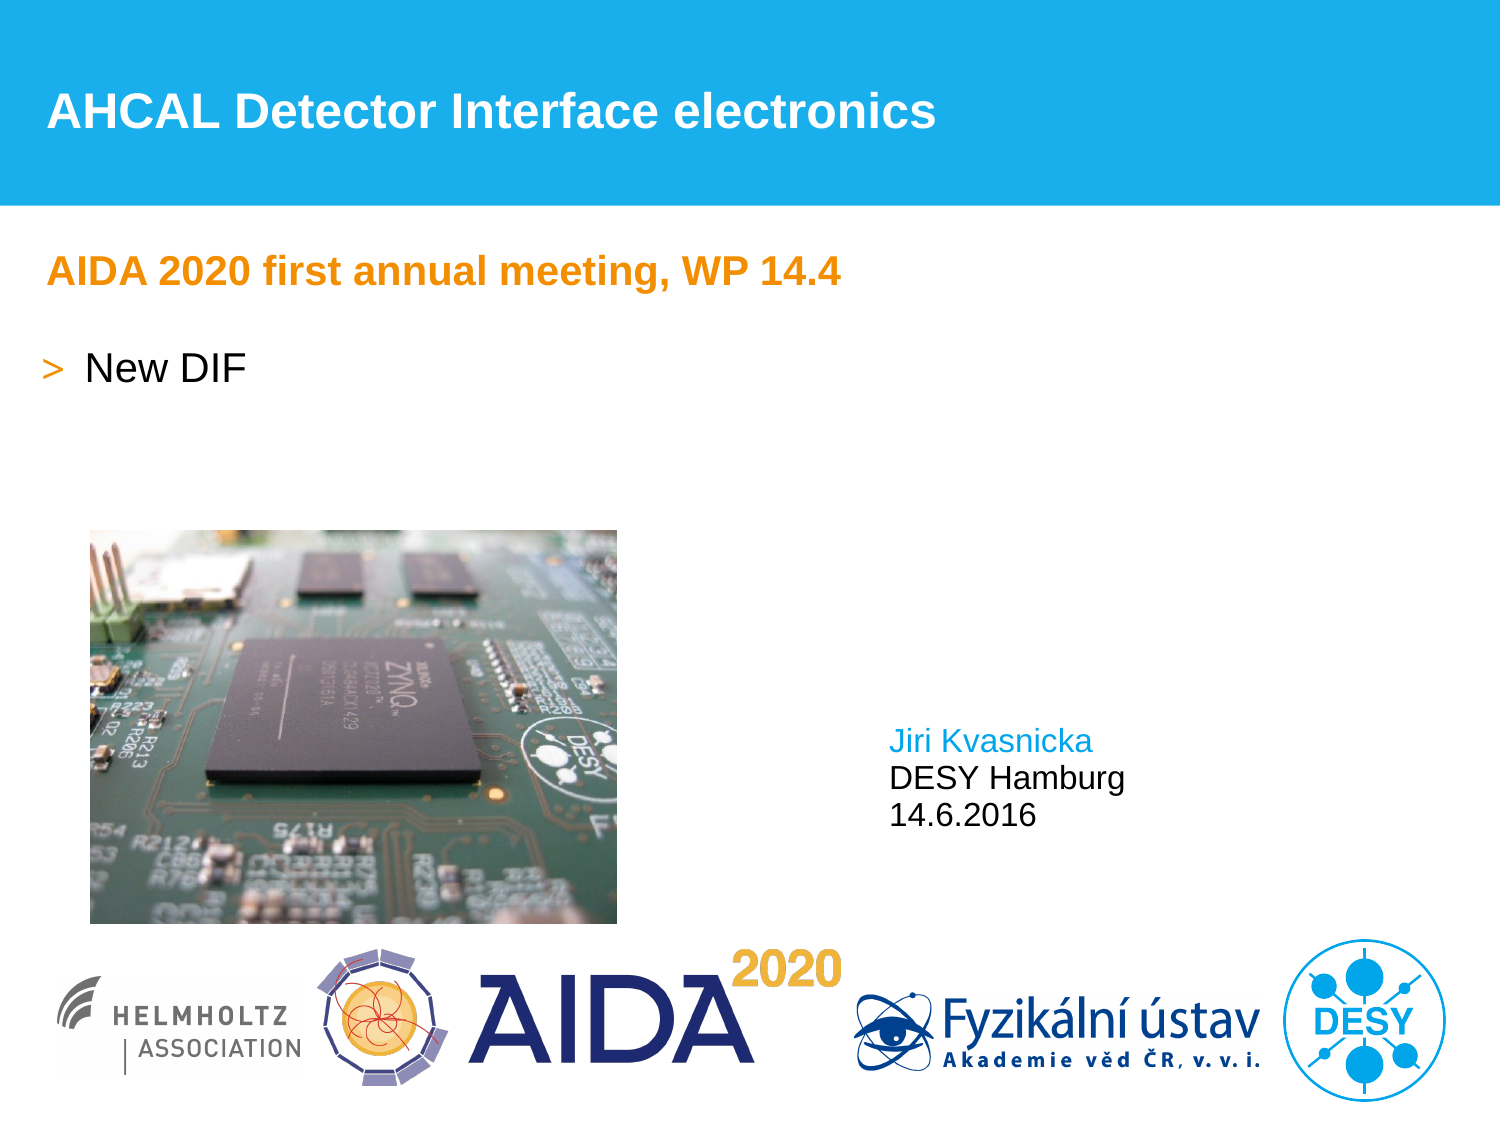

# AHCAL Detector Interface electronics
AIDA 2020 first annual meeting, WP 14.4
New DIF
Jiri Kvasnicka
DESY Hamburg
14.6.2016